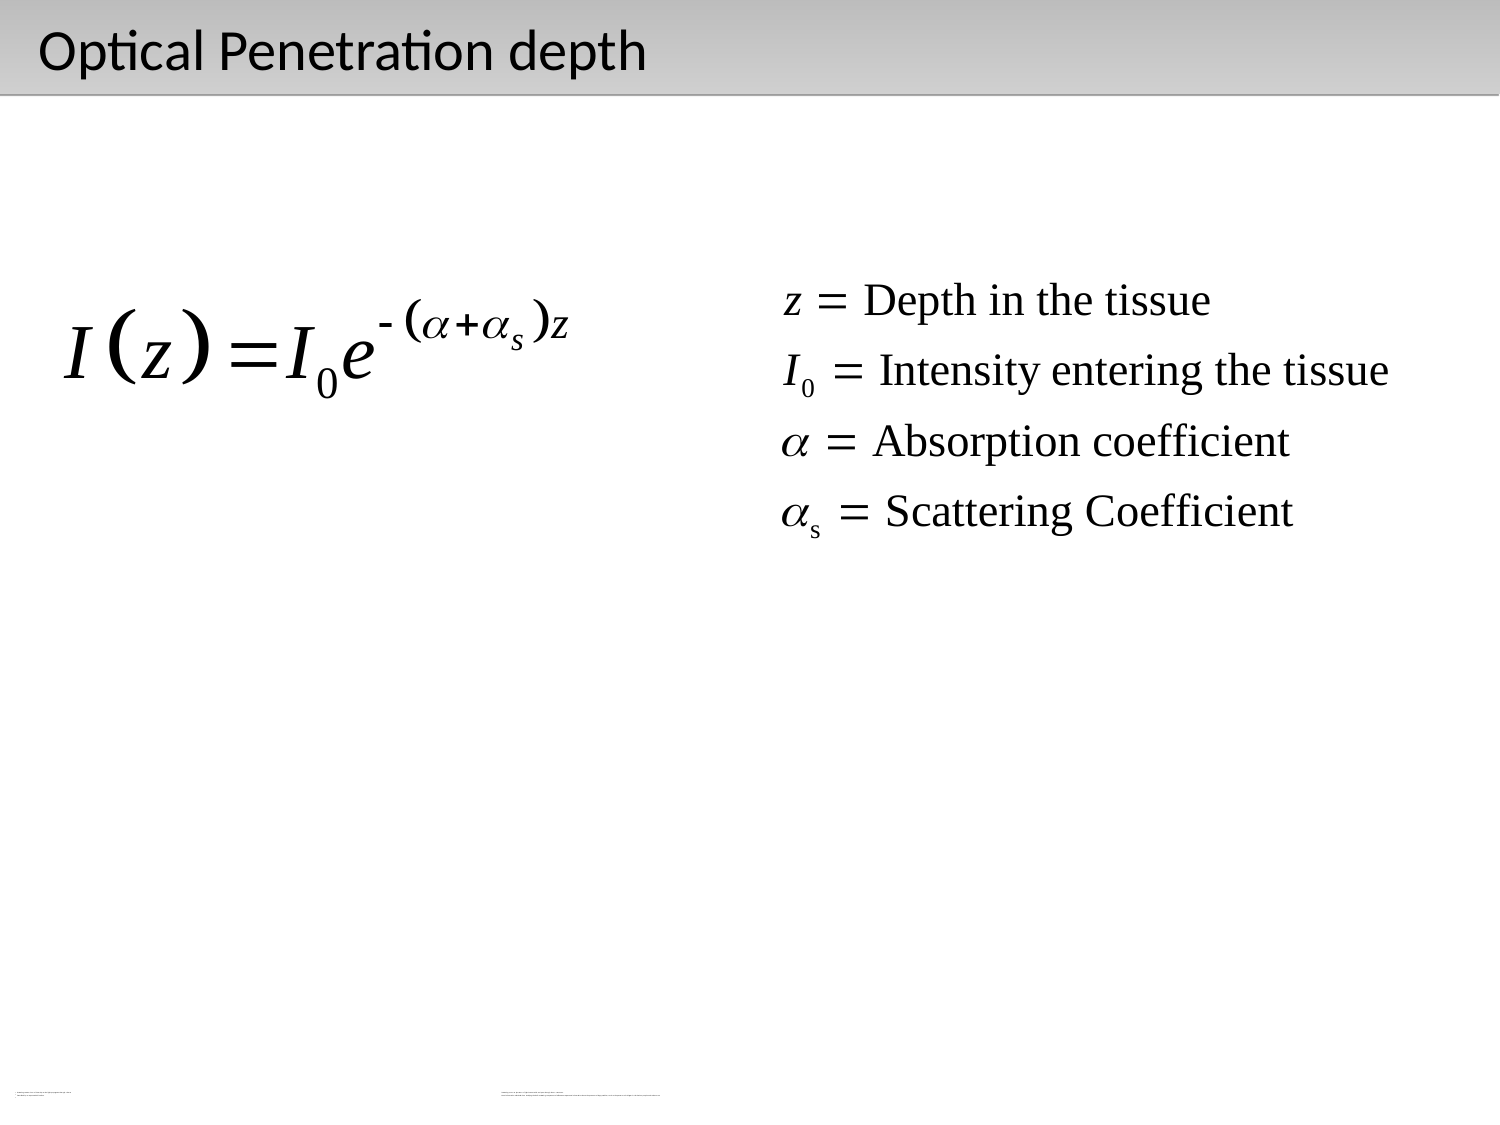

# Optical Penetration depth
Scattering creates a loss of intensity as the light propagates through a tissue
Described by an exponential function
Scattering occurs as photons of light interact with and pass through tissue structures.
Most information obtained from studying the bulk scattering component of reflectance represents information about the presence of large particles, such as the presence of collagen in the lamina propria and submucosa